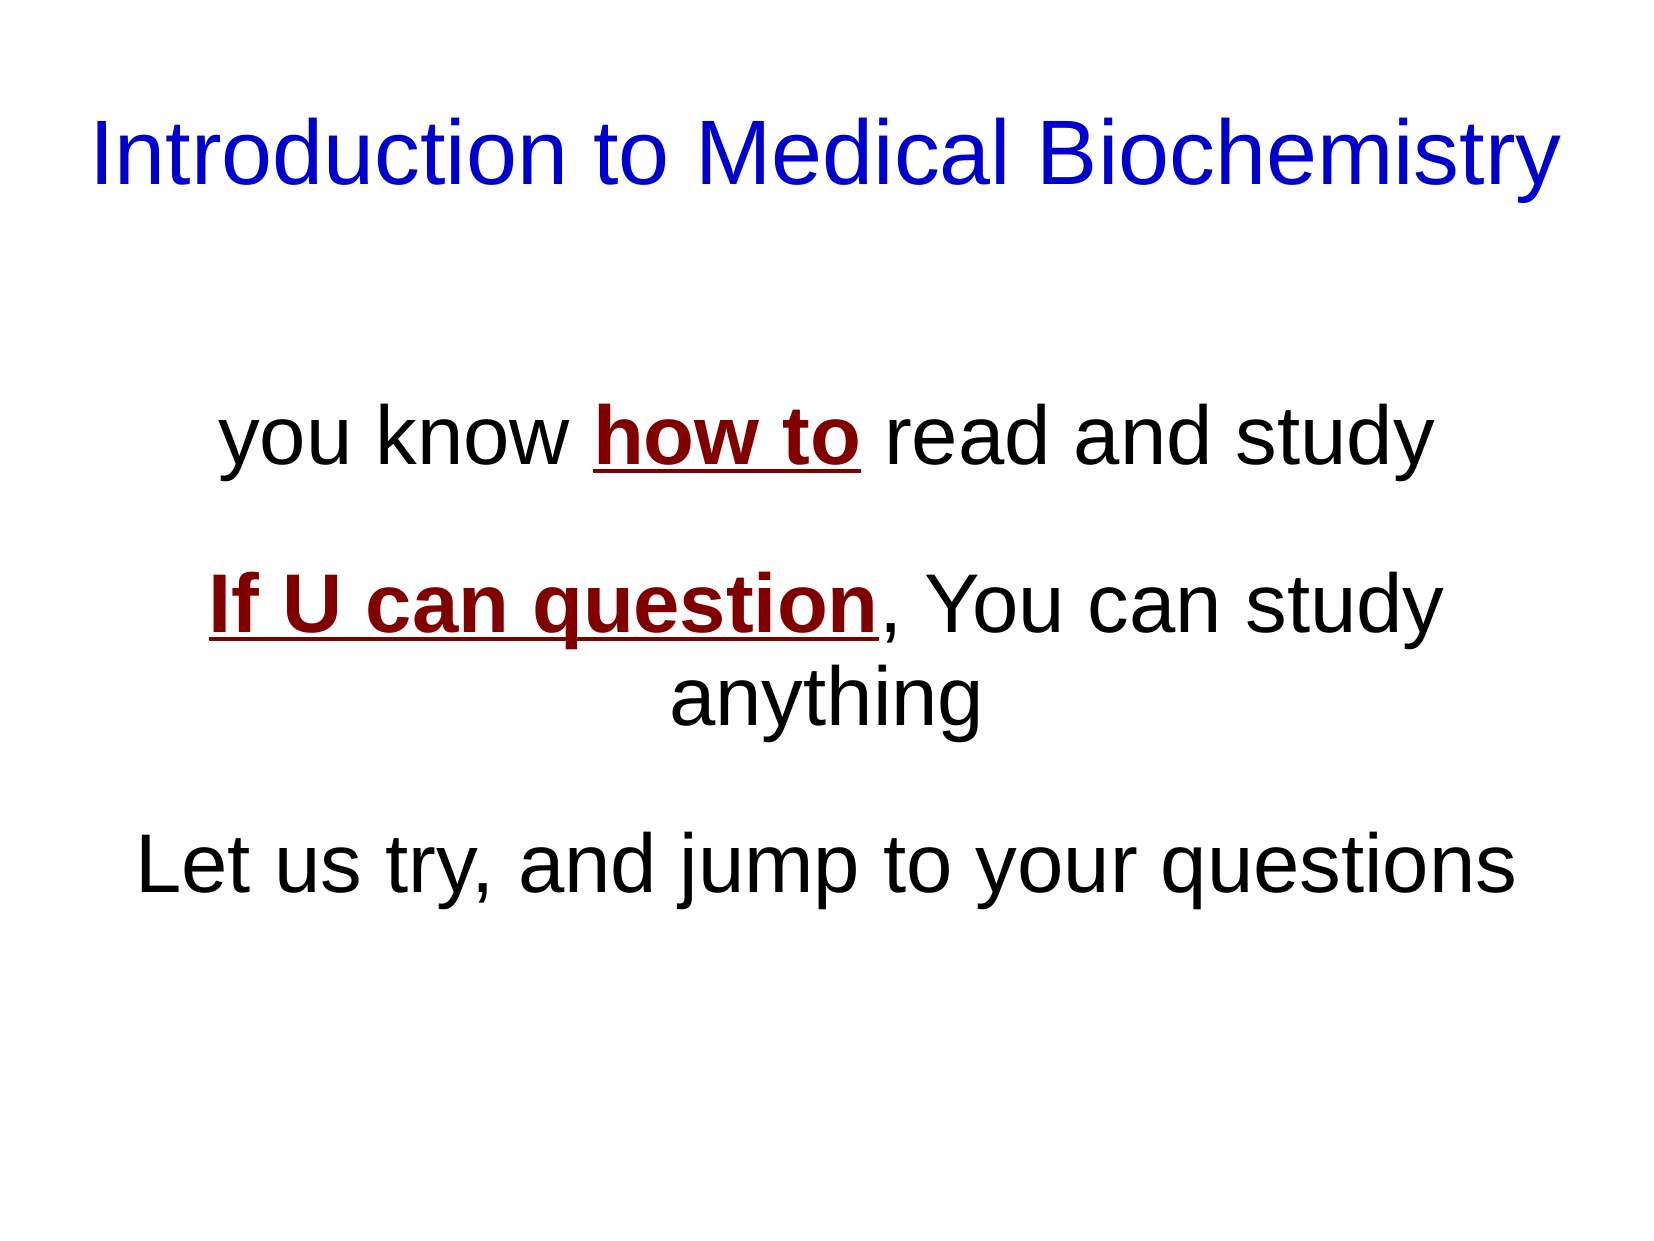

# Introduction to Medical Biochemistry
you know how to read and study
If U can question, You can study anything
Let us try, and jump to your questions